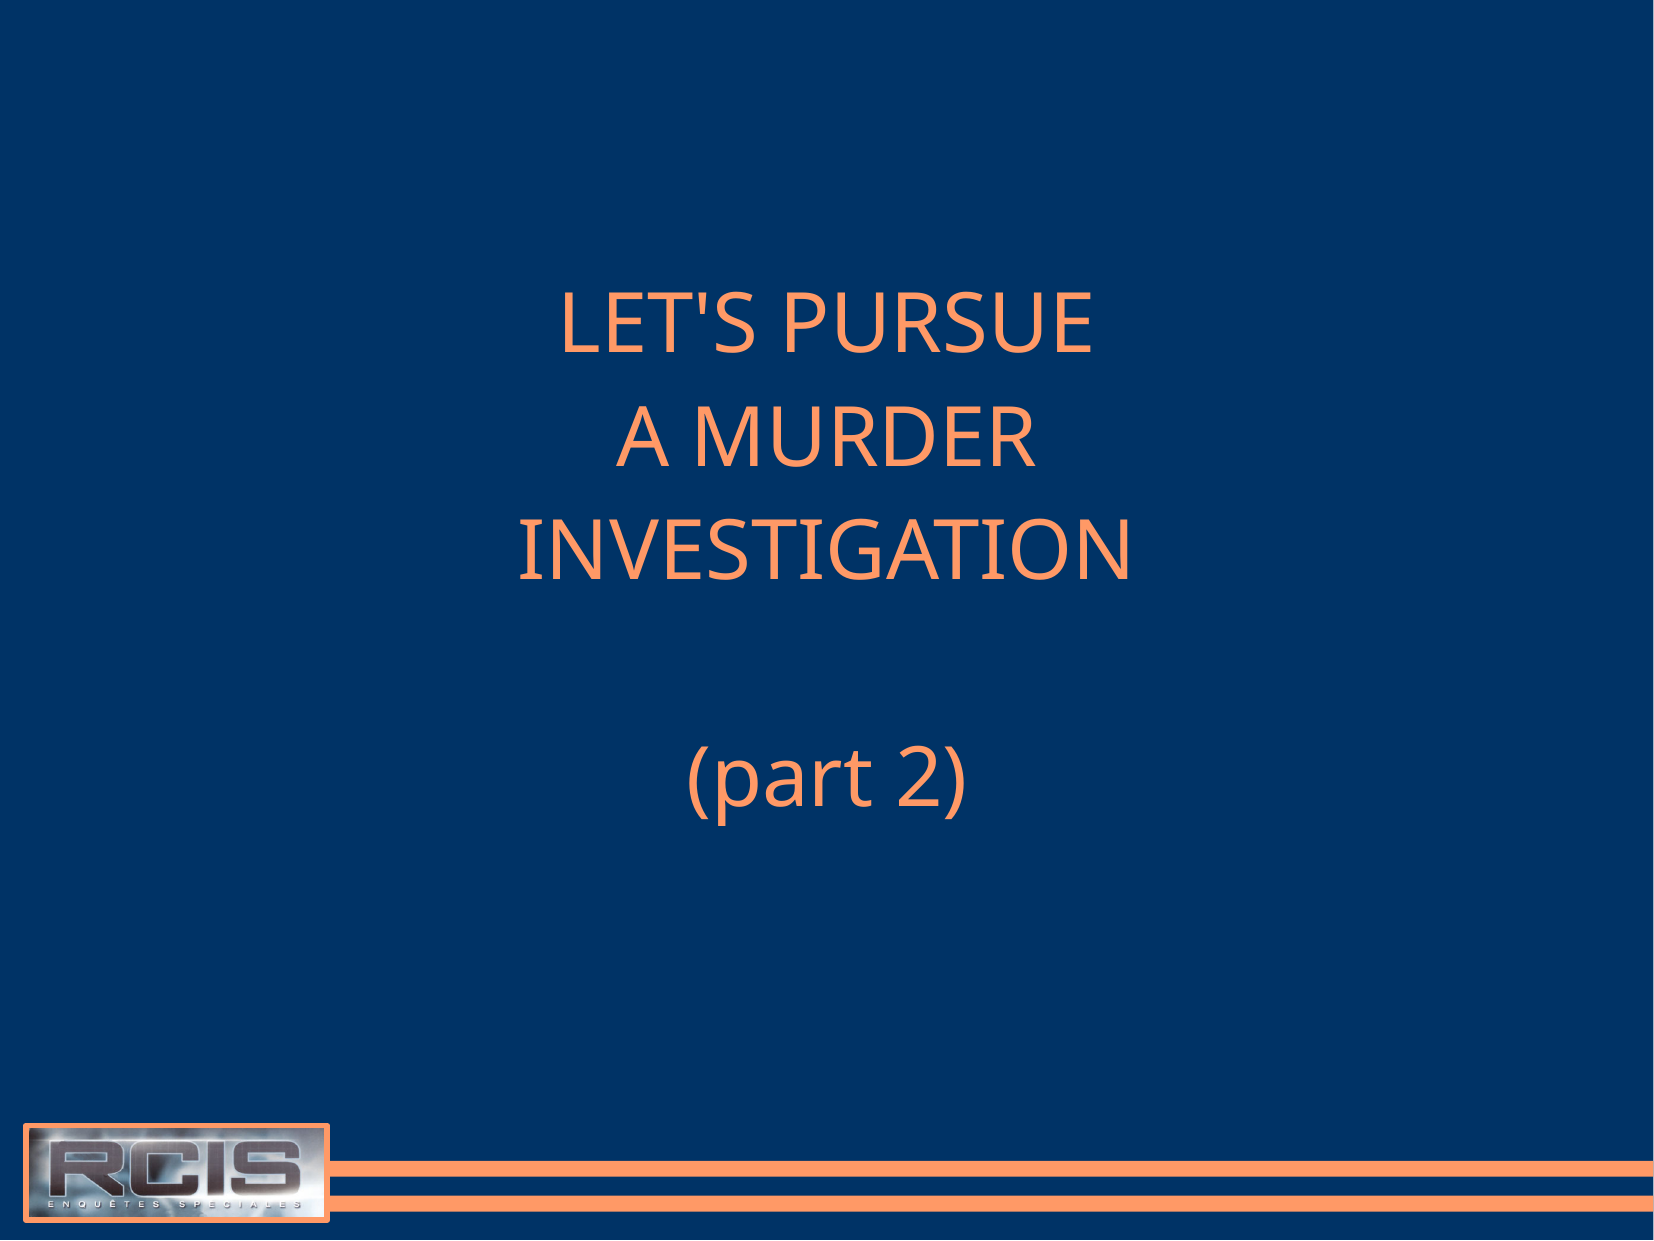

LET'S PURSUE
A MURDER
INVESTIGATION
(part 2)